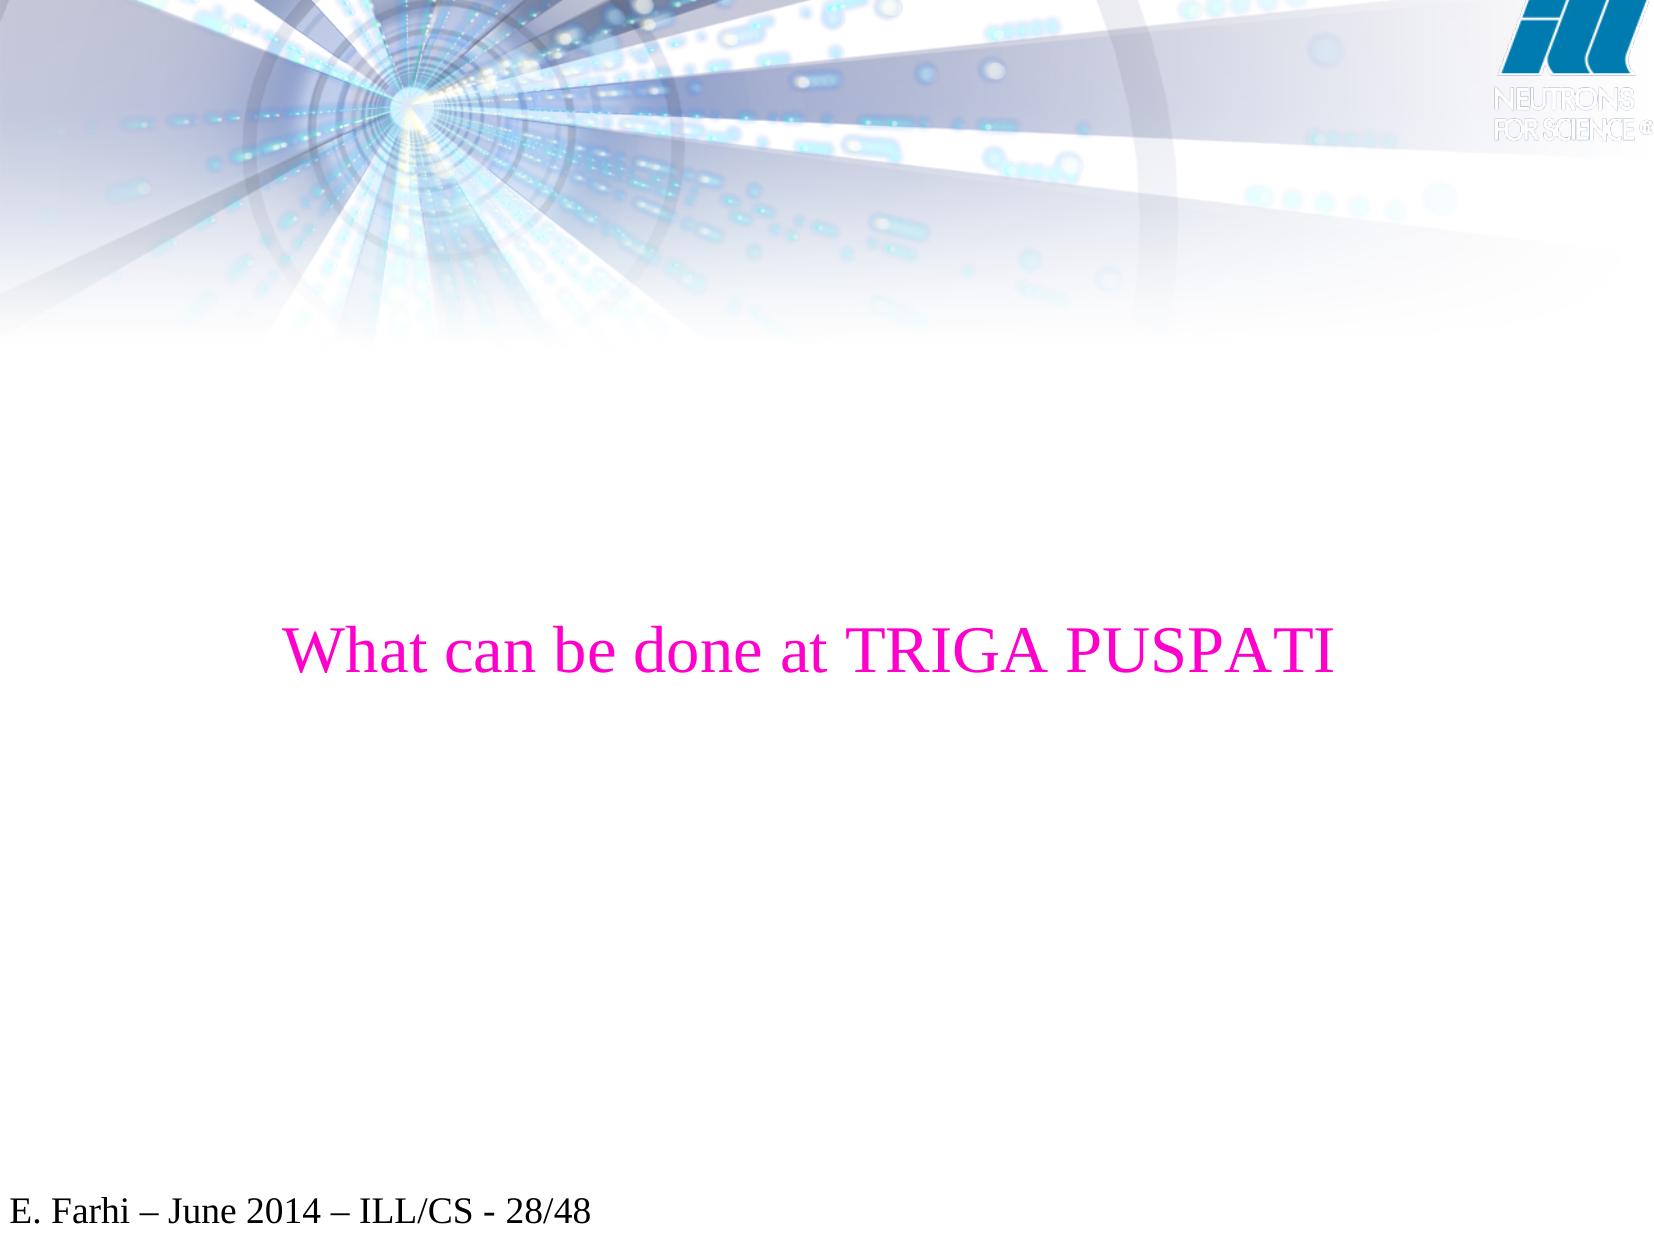

#
What can be done at TRIGA PUSPATI